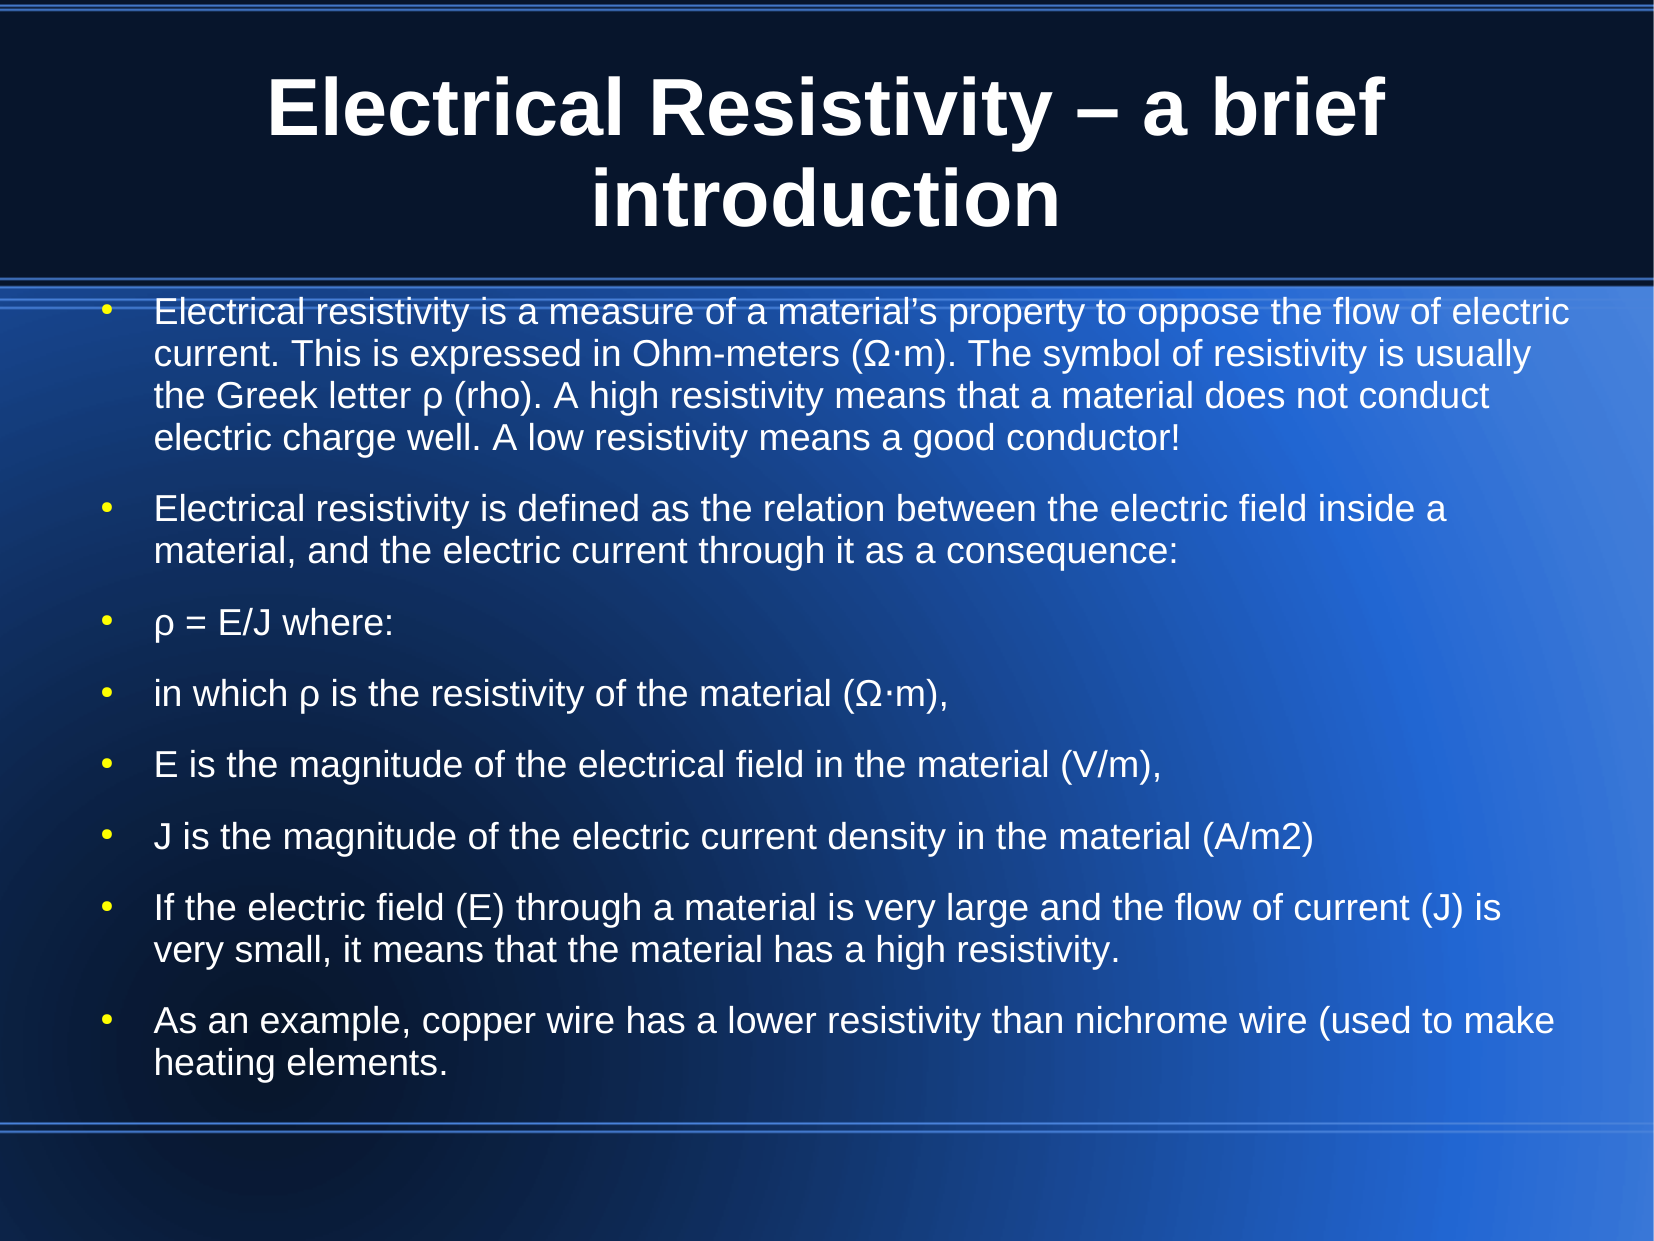

# Electrical Resistivity – a brief introduction
Electrical resistivity is a measure of a material’s property to oppose the flow of electric current. This is expressed in Ohm-meters (Ω⋅m). The symbol of resistivity is usually the Greek letter ρ (rho). A high resistivity means that a material does not conduct electric charge well. A low resistivity means a good conductor!
Electrical resistivity is defined as the relation between the electric field inside a material, and the electric current through it as a consequence:
ρ = E/J where:
in which ρ is the resistivity of the material (Ω⋅m),
E is the magnitude of the electrical field in the material (V/m),
J is the magnitude of the electric current density in the material (A/m2)
If the electric field (E) through a material is very large and the flow of current (J) is very small, it means that the material has a high resistivity.
As an example, copper wire has a lower resistivity than nichrome wire (used to make heating elements.